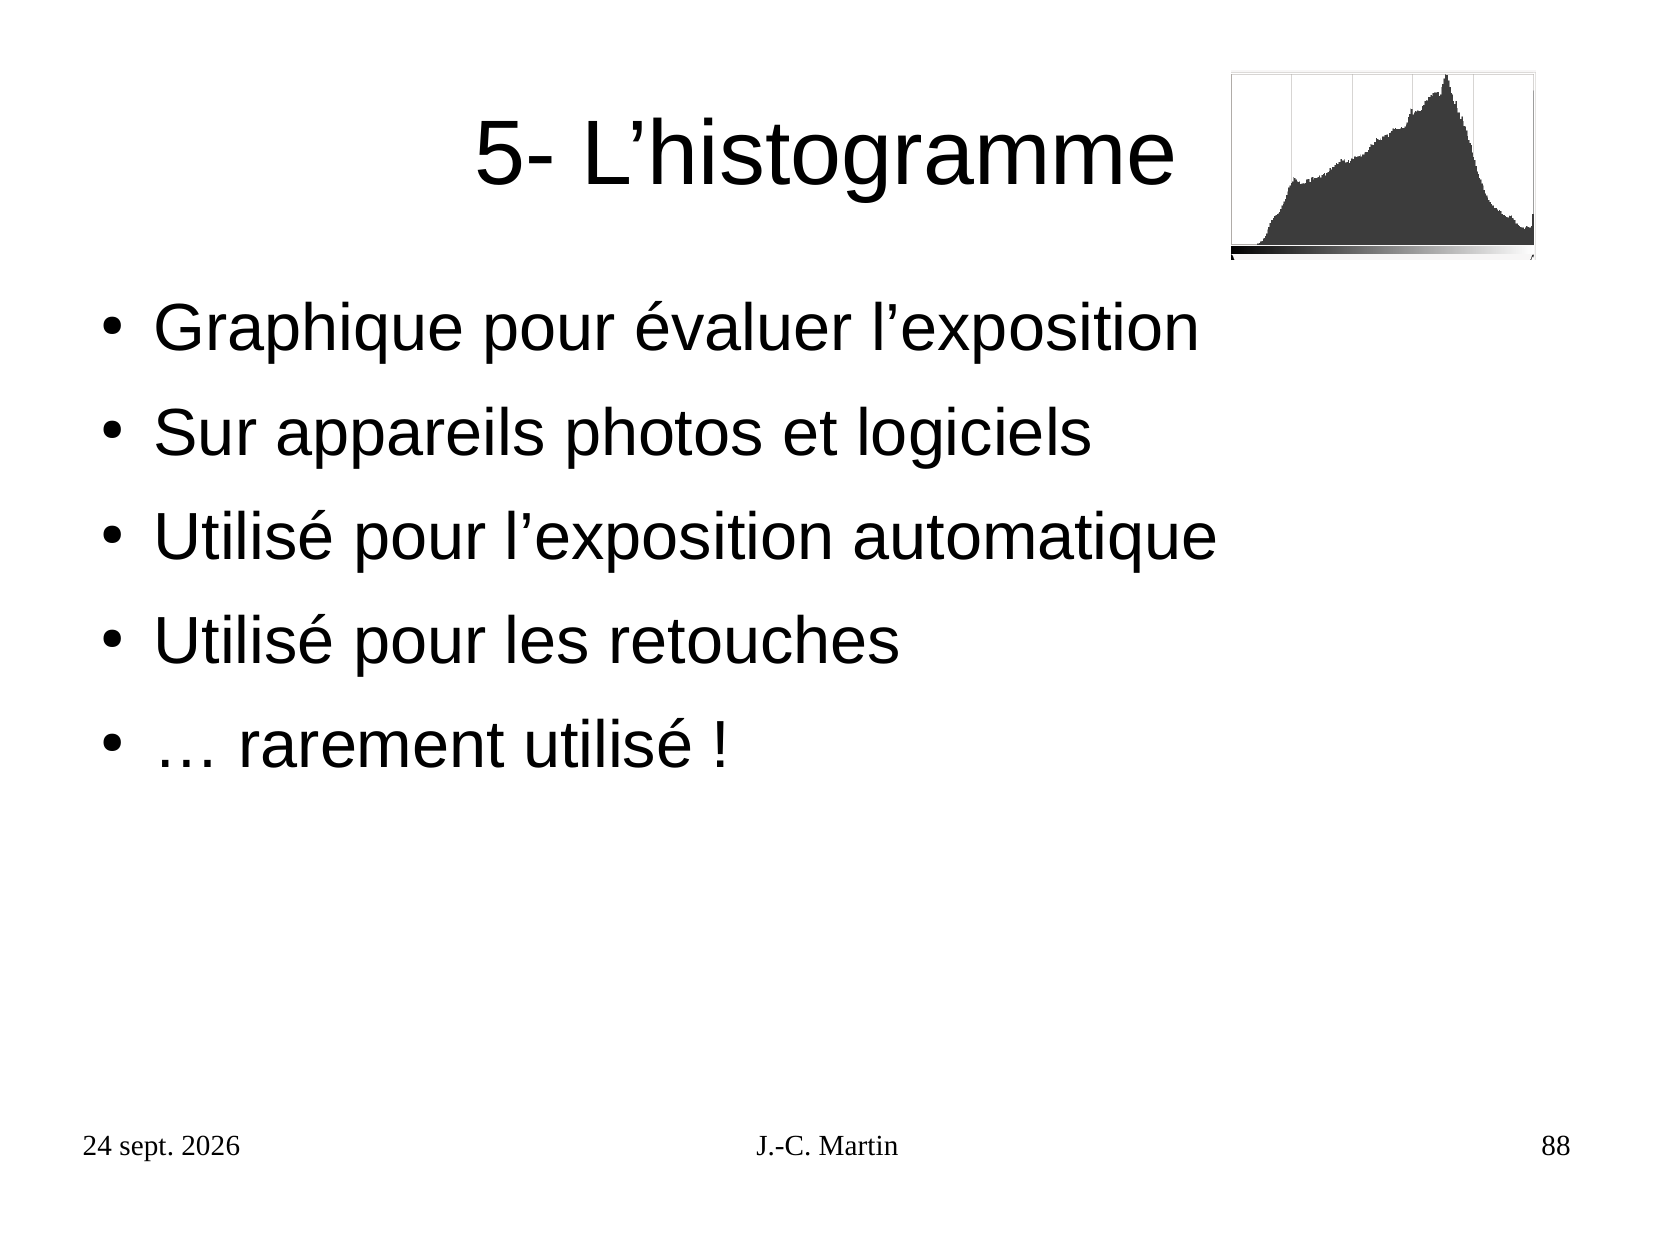

# 5- L’histogramme
Graphique pour évaluer l’exposition
Sur appareils photos et logiciels
Utilisé pour l’exposition automatique
Utilisé pour les retouches
… rarement utilisé !
J.-C. Martin
88